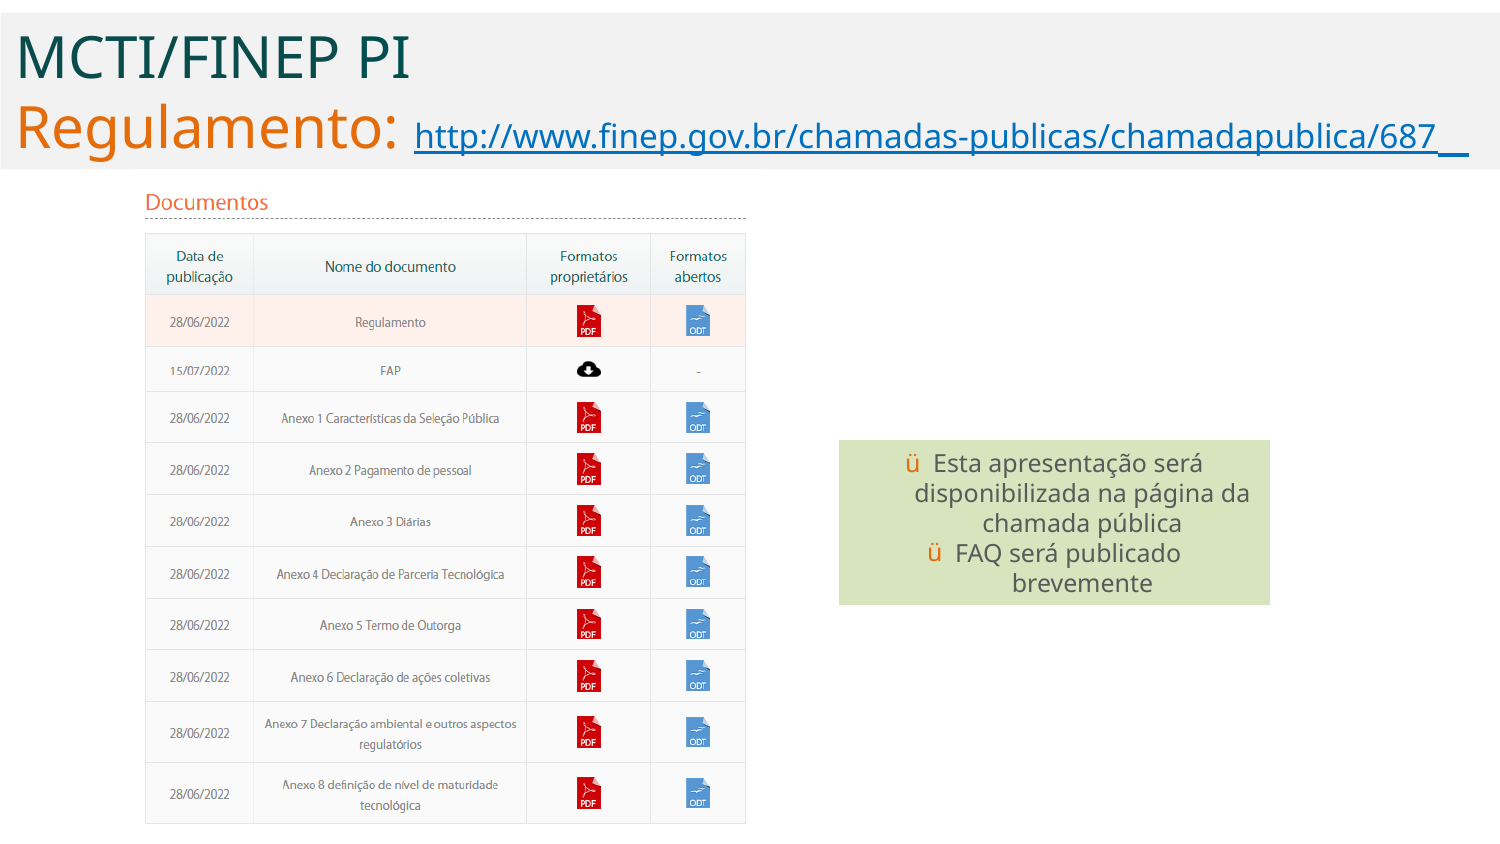

MCTI/FINEP PI
Regulamento: http://www.finep.gov.br/chamadas-publicas/chamadapublica/687
Esta apresentação será disponibilizada na página da chamada pública
FAQ será publicado brevemente